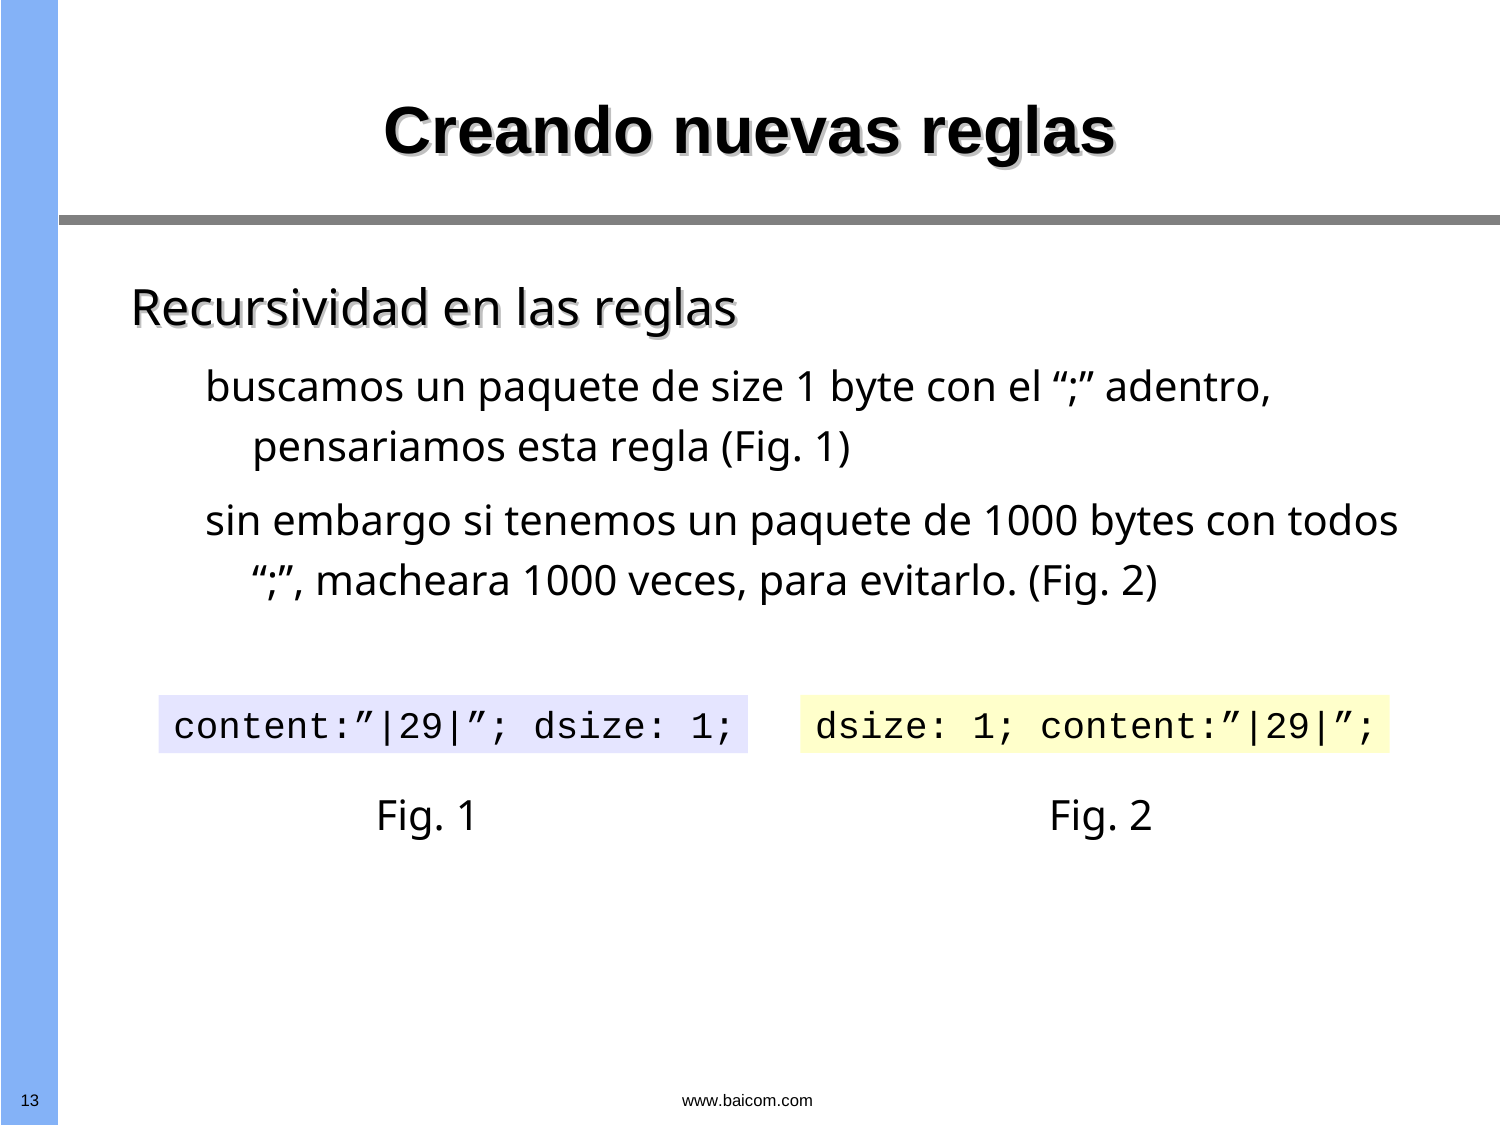

# Creando nuevas reglas
Recursividad en las reglas
buscamos un paquete de size 1 byte con el “;” adentro, pensariamos esta regla (Fig. 1)
sin embargo si tenemos un paquete de 1000 bytes con todos “;”, macheara 1000 veces, para evitarlo. (Fig. 2)
dsize: 1; content:”|29|”;
content:”|29|”; dsize: 1;
Fig. 1
Fig. 2
13
www.baicom.com